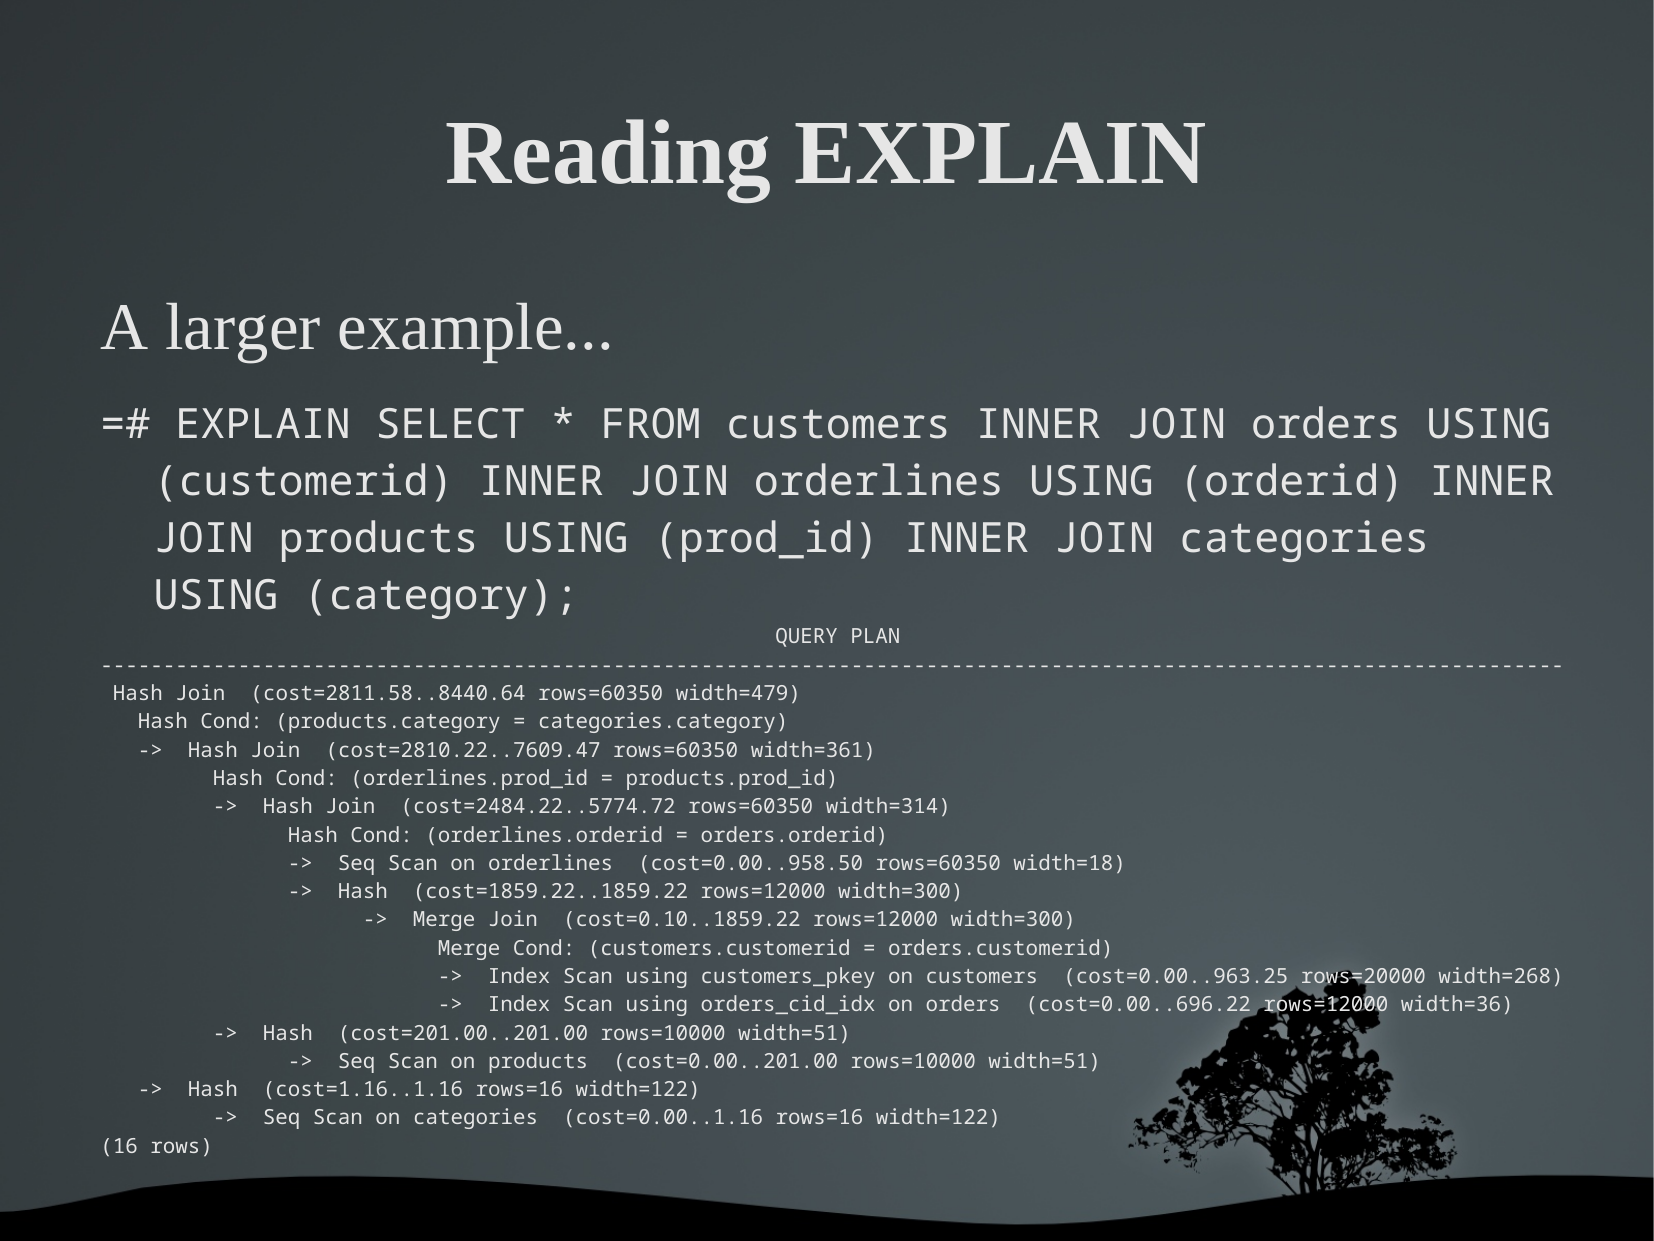

# Reading EXPLAIN
A larger example...
=# EXPLAIN SELECT * FROM customers INNER JOIN orders USING (customerid) INNER JOIN orderlines USING (orderid) INNER JOIN products USING (prod_id) INNER JOIN categories USING (category);
 QUERY PLAN
---------------------------------------------------------------------------------------------------------------------
 Hash Join (cost=2811.58..8440.64 rows=60350 width=479)
 Hash Cond: (products.category = categories.category)
 -> Hash Join (cost=2810.22..7609.47 rows=60350 width=361)
 Hash Cond: (orderlines.prod_id = products.prod_id)
 -> Hash Join (cost=2484.22..5774.72 rows=60350 width=314)
 Hash Cond: (orderlines.orderid = orders.orderid)
 -> Seq Scan on orderlines (cost=0.00..958.50 rows=60350 width=18)
 -> Hash (cost=1859.22..1859.22 rows=12000 width=300)
 -> Merge Join (cost=0.10..1859.22 rows=12000 width=300)
 Merge Cond: (customers.customerid = orders.customerid)
 -> Index Scan using customers_pkey on customers (cost=0.00..963.25 rows=20000 width=268)
 -> Index Scan using orders_cid_idx on orders (cost=0.00..696.22 rows=12000 width=36)
 -> Hash (cost=201.00..201.00 rows=10000 width=51)
 -> Seq Scan on products (cost=0.00..201.00 rows=10000 width=51)
 -> Hash (cost=1.16..1.16 rows=16 width=122)
 -> Seq Scan on categories (cost=0.00..1.16 rows=16 width=122)
(16 rows)